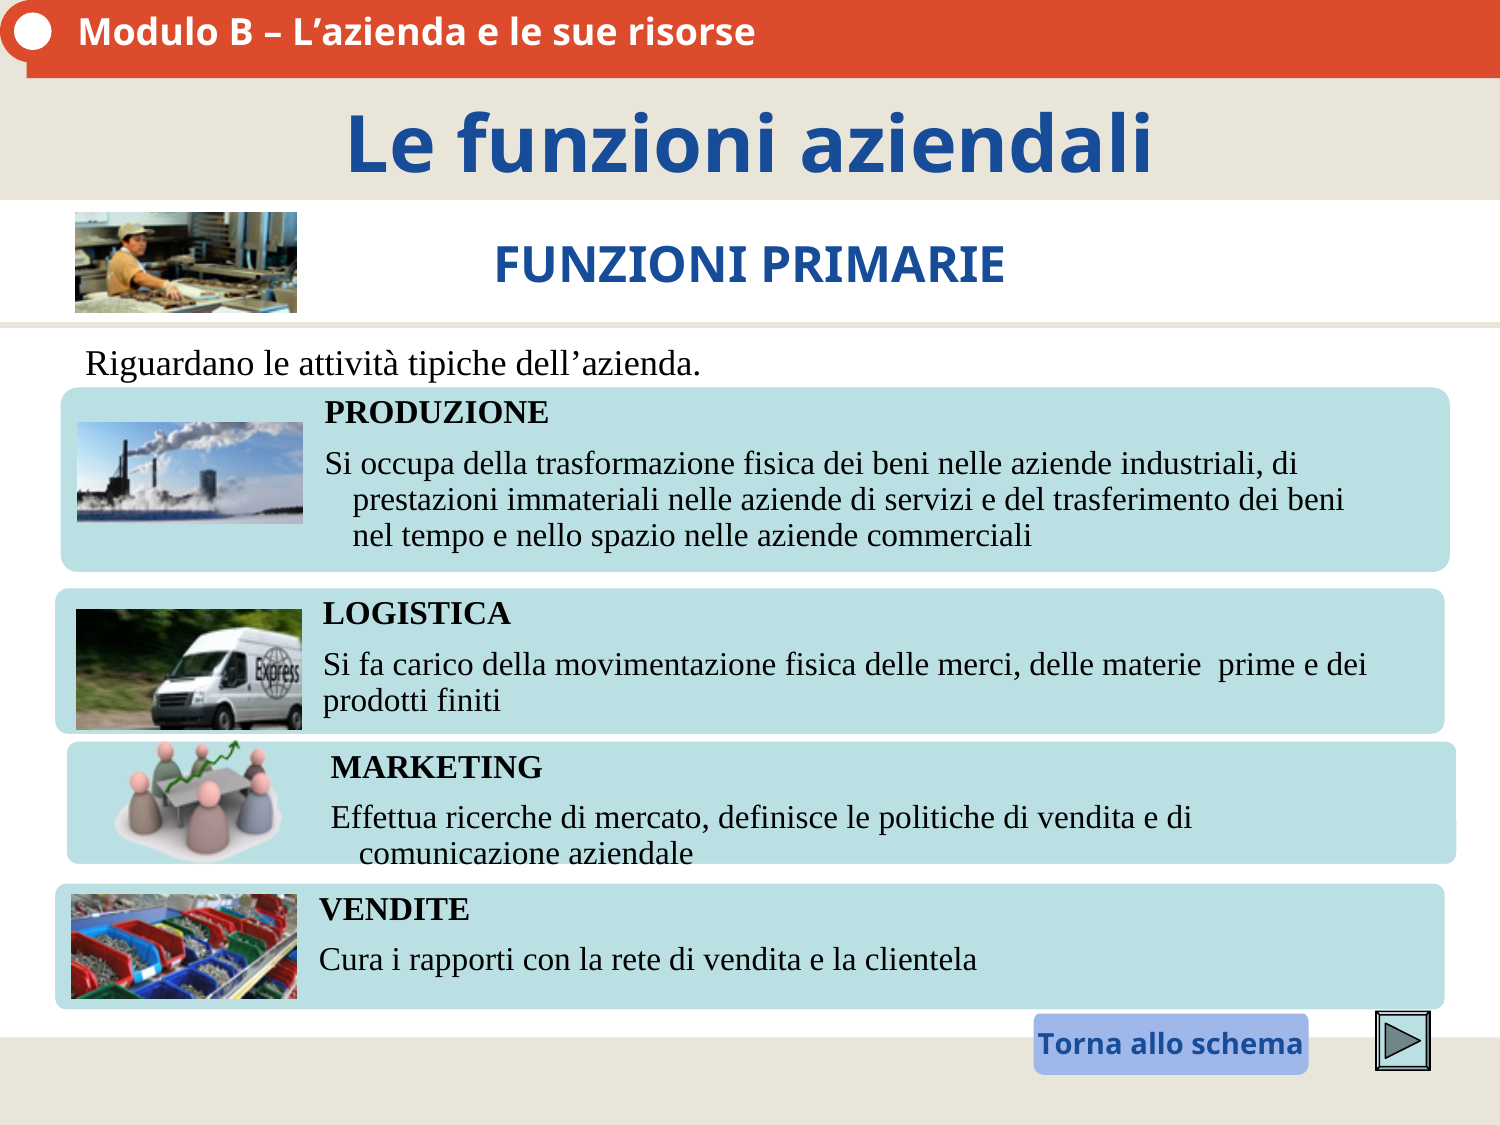

Le funzioni aziendali
# FUNZIONI PRIMARIE
Riguardano le attività tipiche dell’azienda.
PRODUZIONE
Si occupa della trasformazione fisica dei beni nelle aziende industriali, di prestazioni immateriali nelle aziende di servizi e del trasferimento dei beni nel tempo e nello spazio nelle aziende commerciali
LOGISTICA
Si fa carico della movimentazione fisica delle merci, delle materie prime e dei prodotti finiti
MARKETING
Effettua ricerche di mercato, definisce le politiche di vendita e di comunicazione aziendale
VENDITE
Cura i rapporti con la rete di vendita e la clientela
Torna allo schema